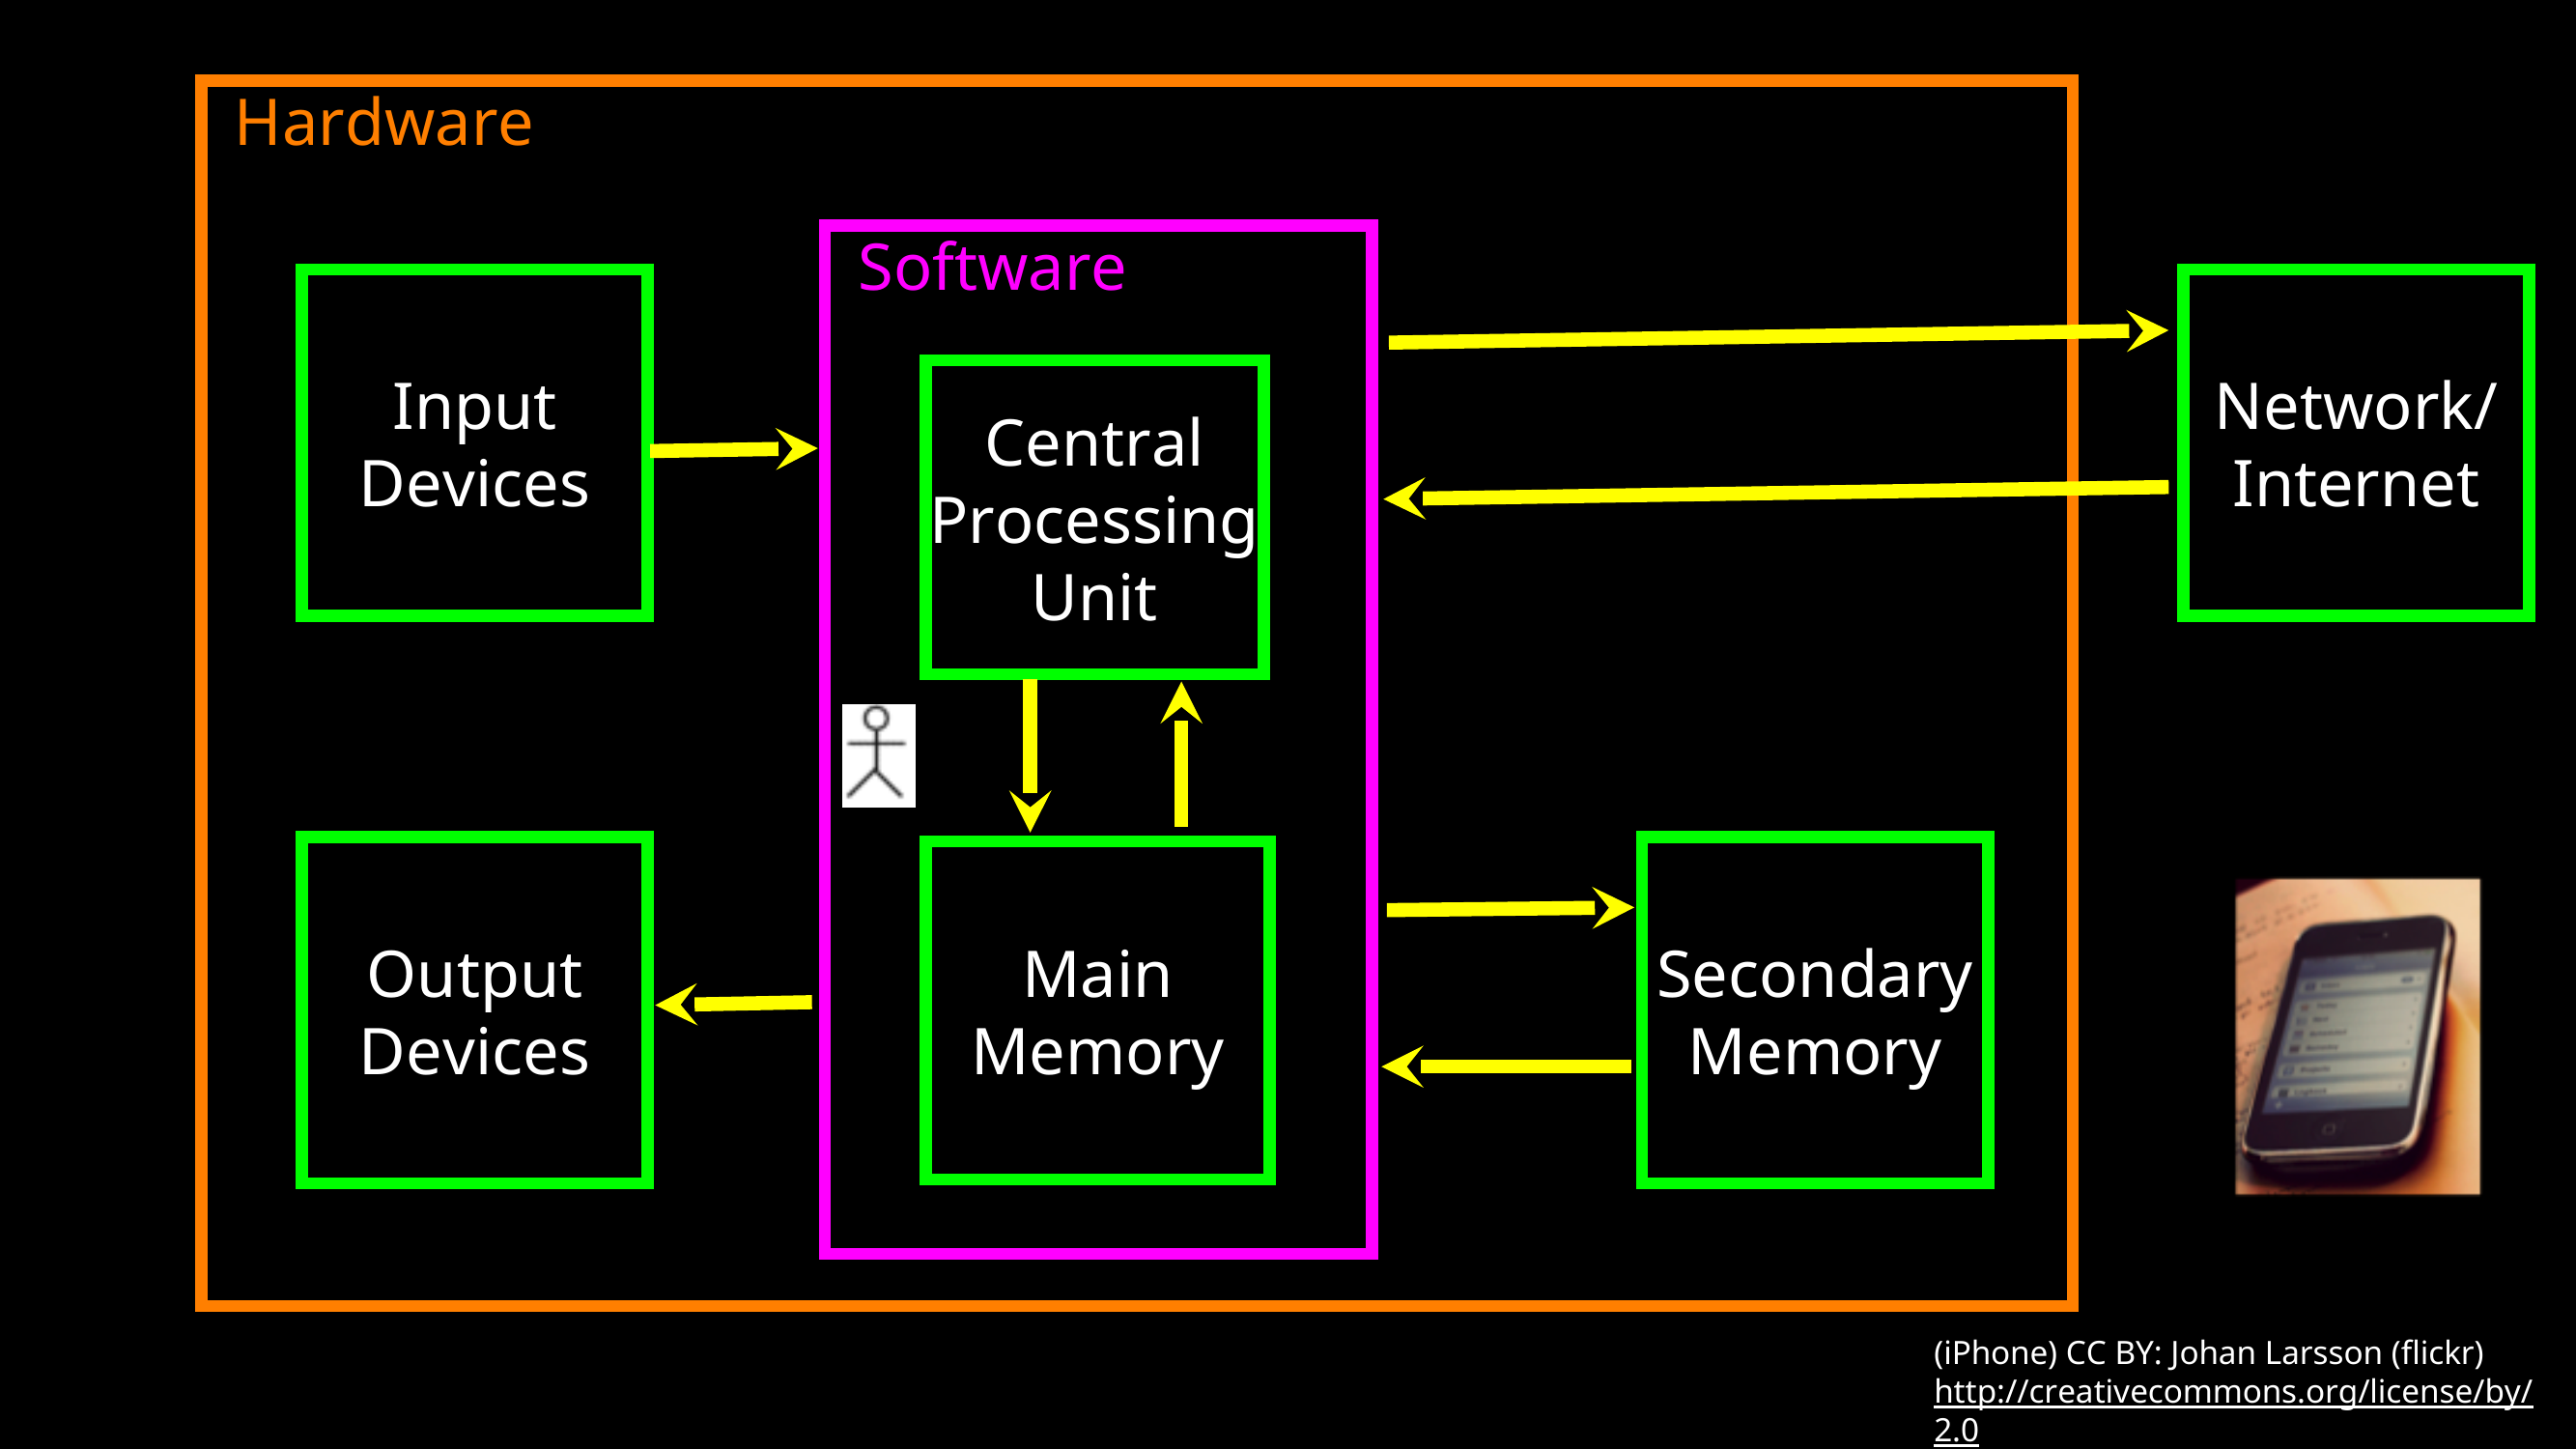

Hardware
 Software
Input
Devices
Network/
Internet
Central
Processing
Unit
Output
Devices
Secondary
Memory
Main
Memory
(iPhone) CC BY: Johan Larsson (flickr)
http://creativecommons.org/license/by/2.0